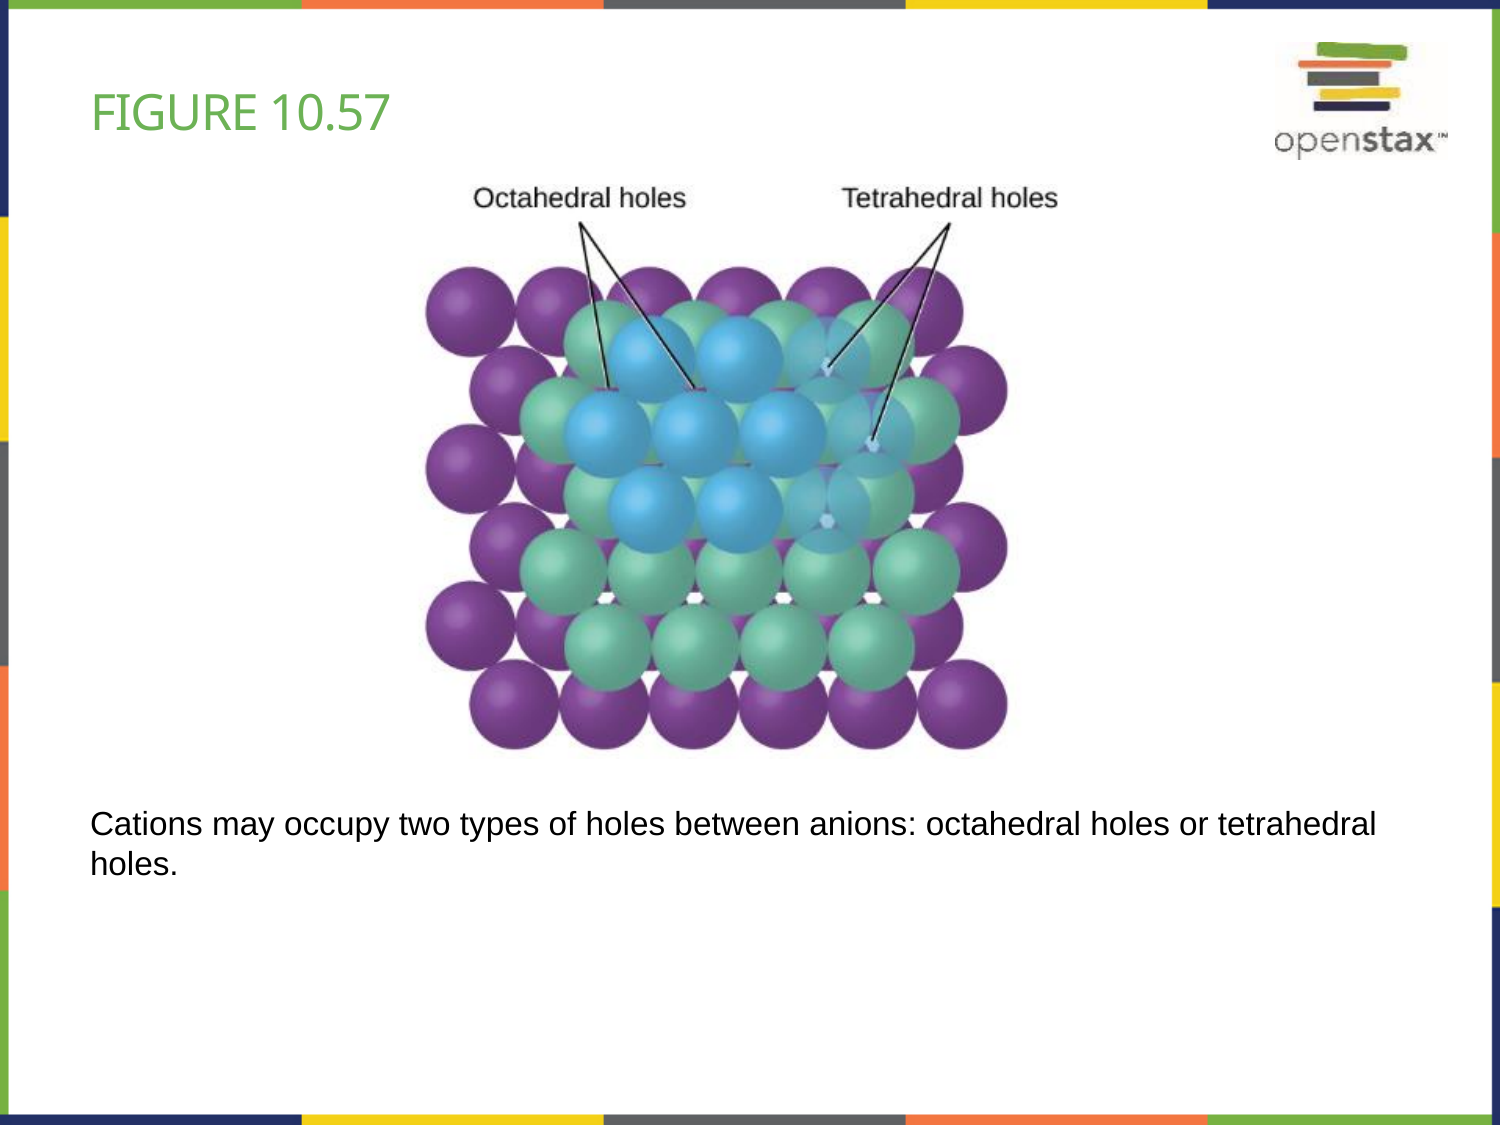

# Figure 10.57
Cations may occupy two types of holes between anions: octahedral holes or tetrahedral holes.